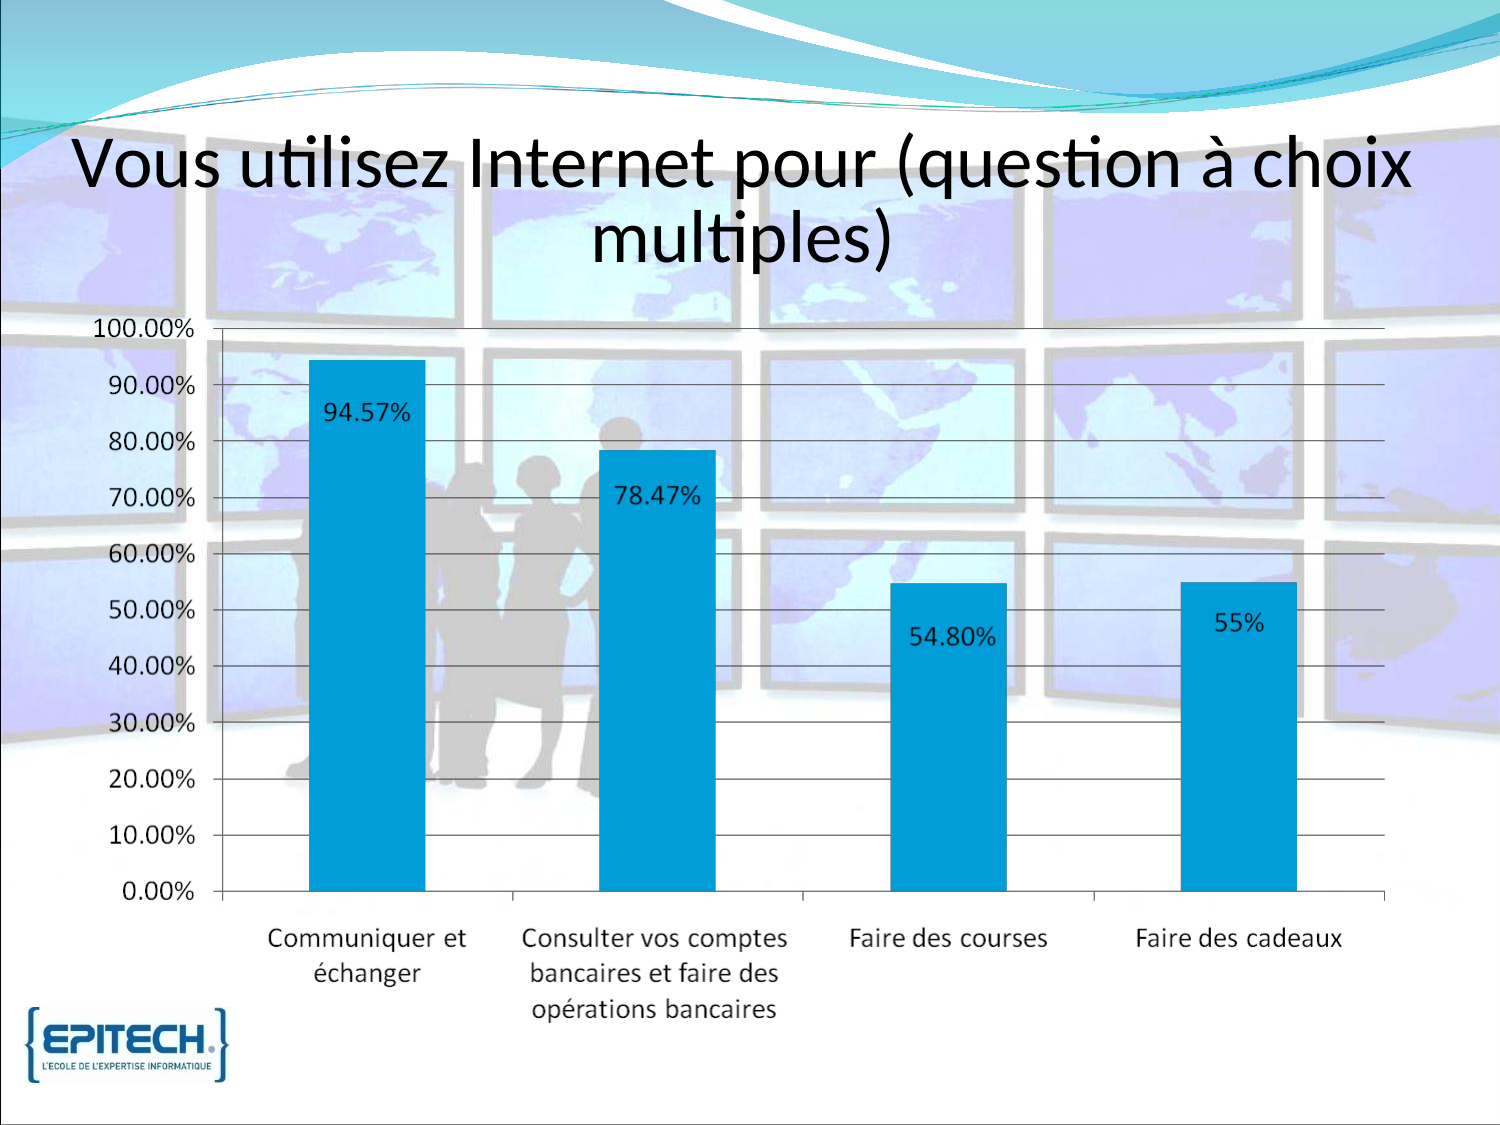

# Vous utilisez Internet pour (question à choix multiples)